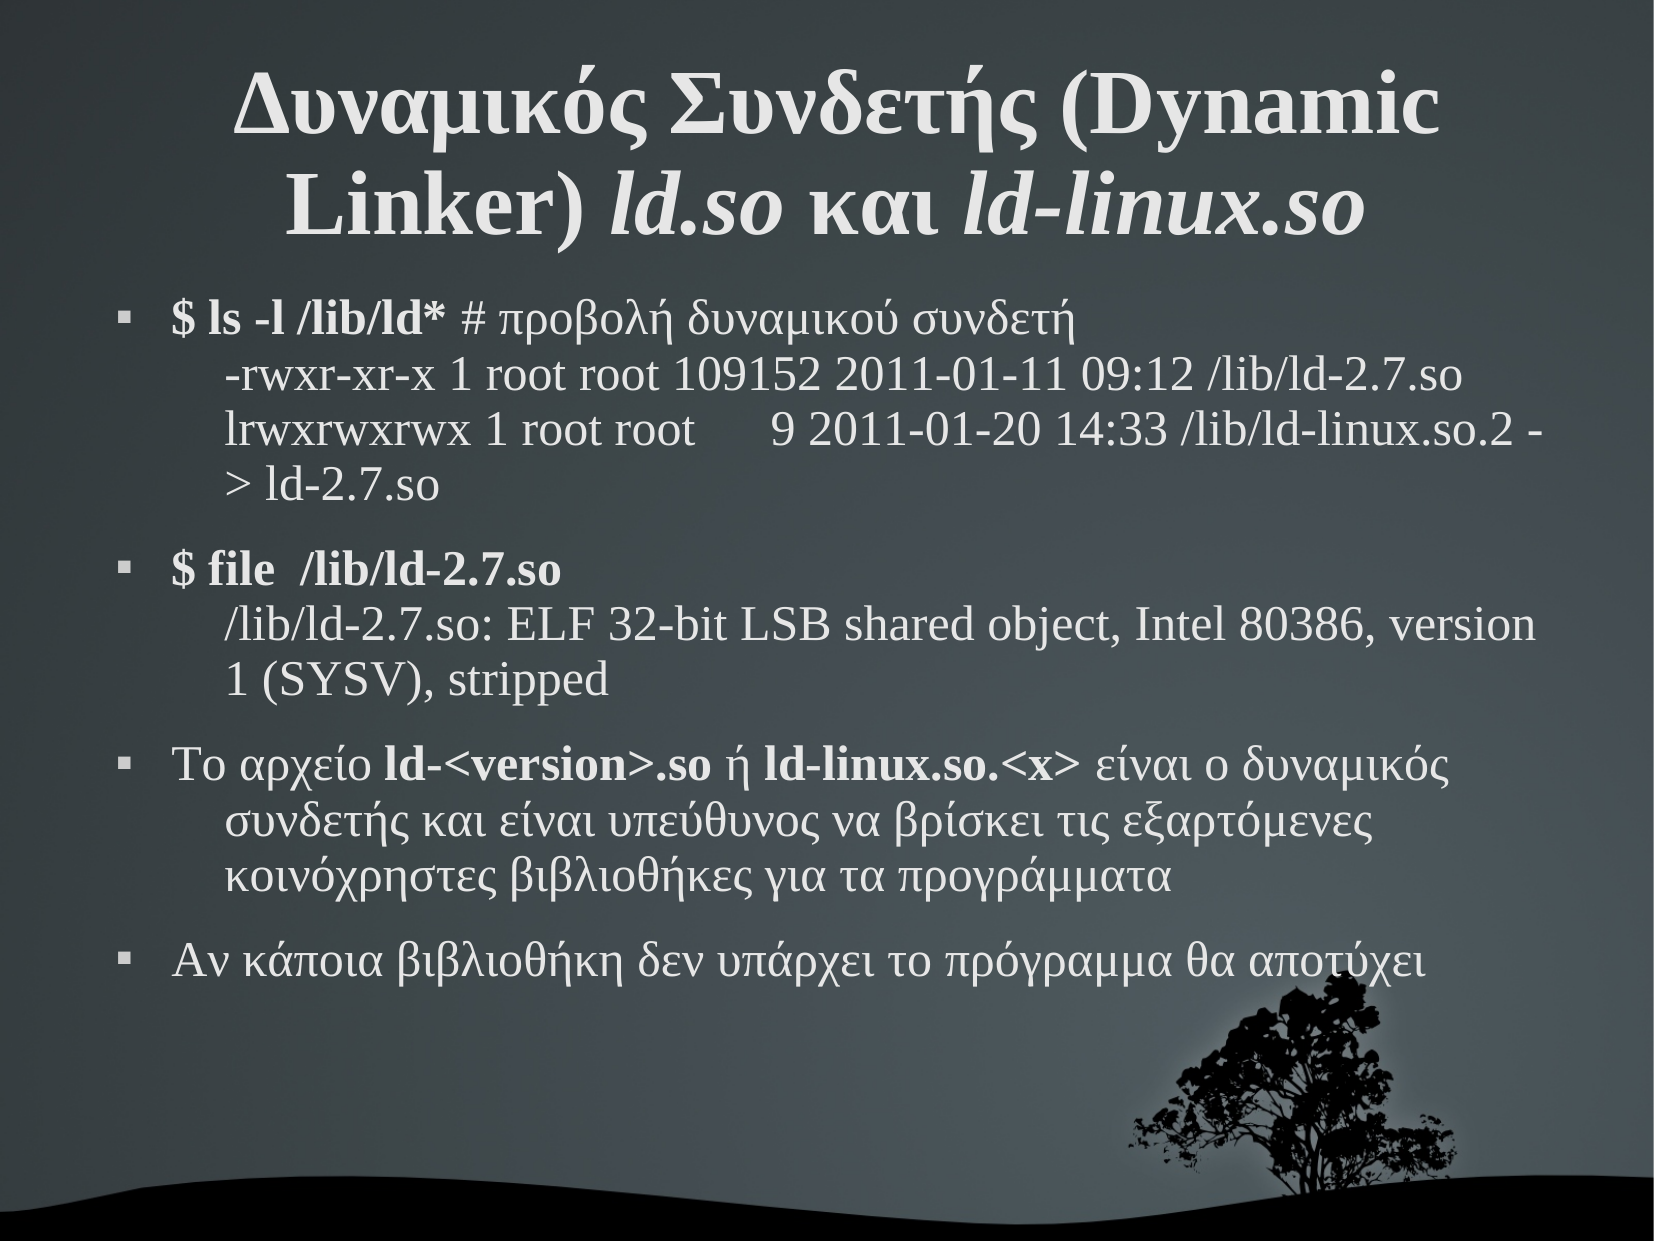

# Δυναμικός Συνδετής (Dynamic Linker) ld.so και ld-linux.so
$ ls -l /lib/ld* # προβολή δυναμικού συνδετή
-rwxr-xr-x 1 root root 109152 2011-01-11 09:12 /lib/ld-2.7.so
lrwxrwxrwx 1 root root 9 2011-01-20 14:33 /lib/ld-linux.so.2 -> ld-2.7.so
$ file /lib/ld-2.7.so
/lib/ld-2.7.so: ELF 32-bit LSB shared object, Intel 80386, version 1 (SYSV), stripped
Το αρχείο ld-<version>.so ή ld-linux.so.<x> είναι ο δυναμικός συνδετής και είναι υπεύθυνος να βρίσκει τις εξαρτόμενες κοινόχρηστες βιβλιοθήκες για τα προγράμματα
Αν κάποια βιβλιοθήκη δεν υπάρχει το πρόγραμμα θα αποτύχει